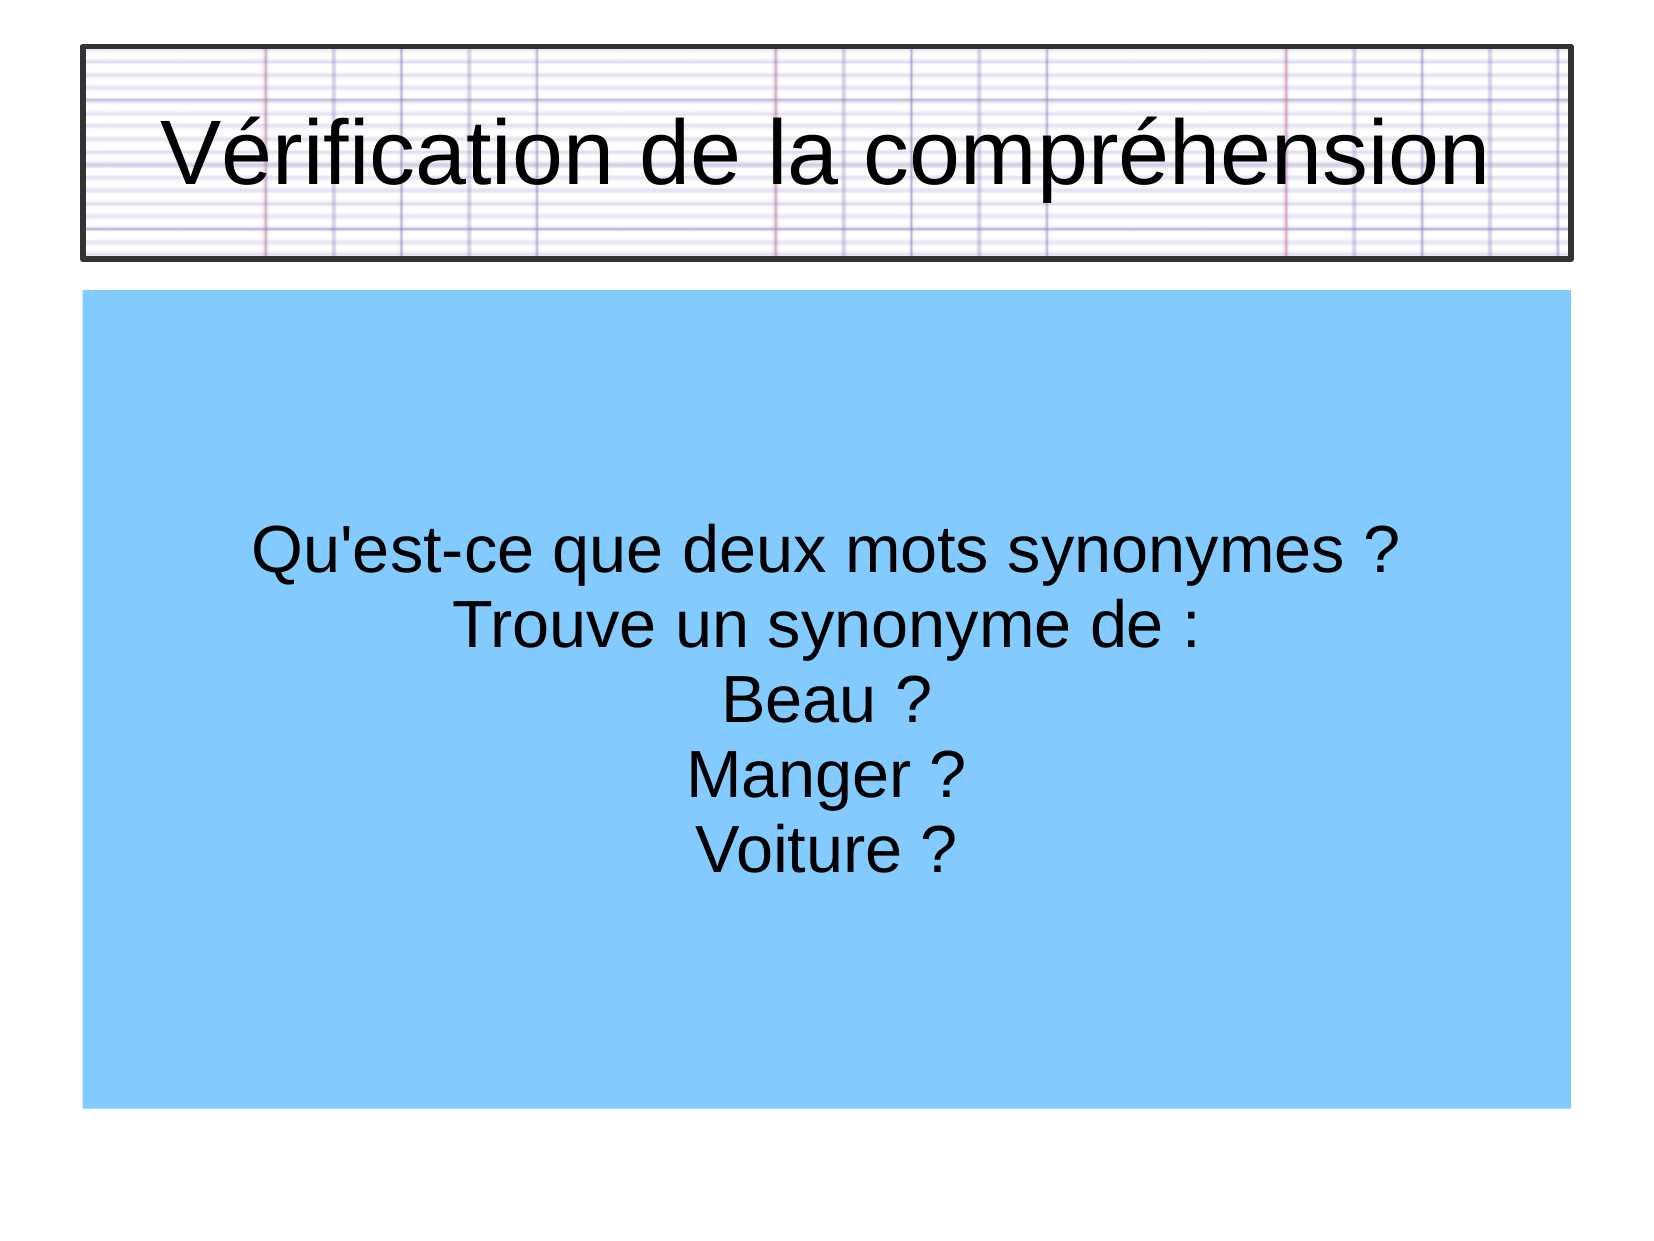

# Vérification de la compréhension
Qu'est-ce que deux mots synonymes ?
Trouve un synonyme de :
Beau ?
Manger ?
Voiture ?